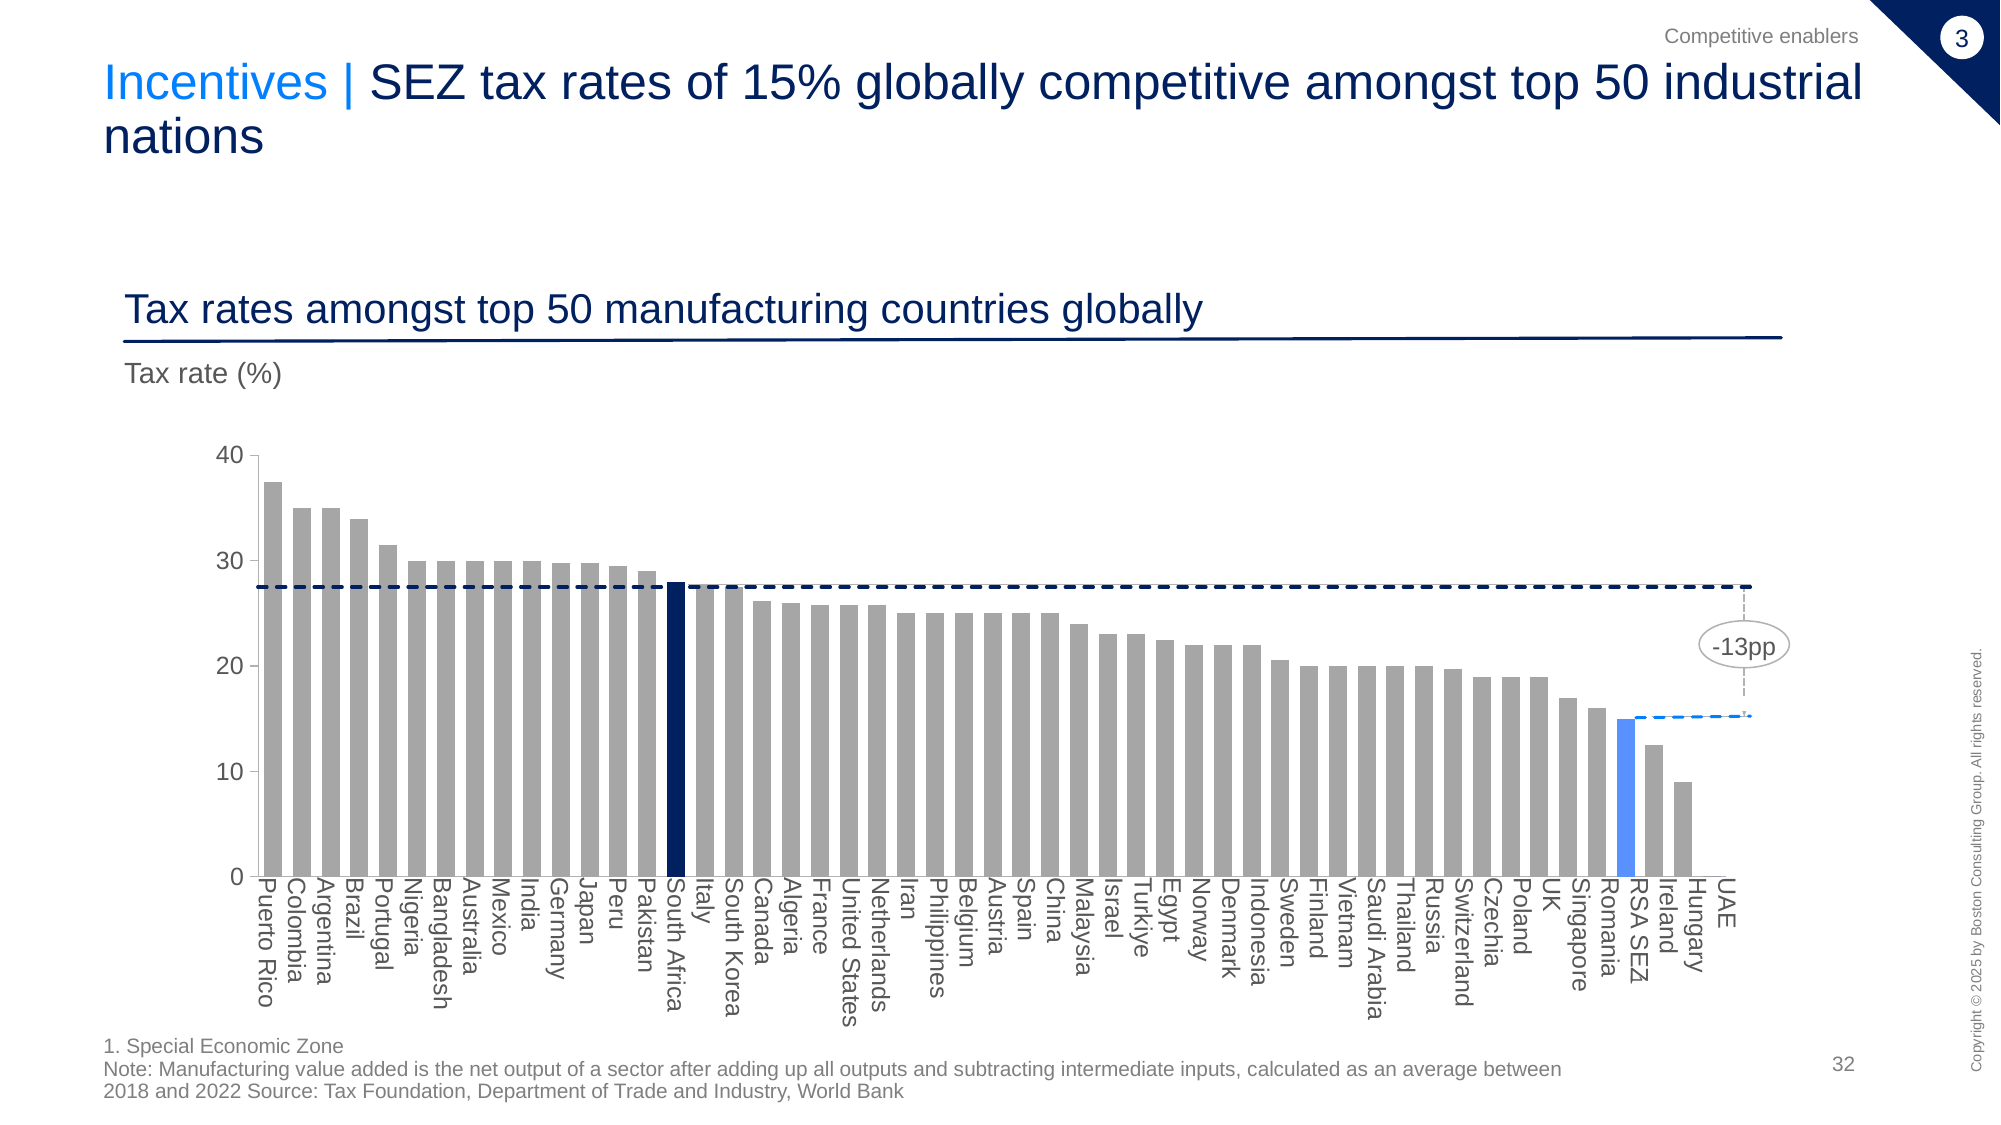

Competitive enablers
3
# Incentives | SEZ tax rates of 15% globally competitive amongst top 50 industrial nations
Tax rates amongst top 50 manufacturing countries globally
Tax rate (%)
### Chart
| Category | Series1 |
|---|---|
| 1 | 37.5 |
| 2 | 35.0 |
| 3 | 35.0 |
| 4 | 34.0 |
| 5 | 31.5 |
| 6 | 30.0 |
| 7 | 30.0 |
| 8 | 30.0 |
| 9 | 30.0 |
| 10 | 30.0 |
| 11 | 29.83 |
| 12 | 29.74 |
| 13 | 29.5 |
| 14 | 29.0 |
| 15 | 28.0 |
| 16 | 27.81 |
| 17 | 27.5 |
| 18 | 26.21 |
| 19 | 26.0 |
| 20 | 25.825 |
| 21 | 25.808 |
| 22 | 25.8 |
| 23 | 25.0 |
| 24 | 25.0 |
| 25 | 25.0 |
| 26 | 25.0 |
| 27 | 25.0 |
| 28 | 25.0 |
| 29 | 24.0 |
| 30 | 23.0 |
| 31 | 23.0 |
| 32 | 22.5 |
| 33 | 22.0 |
| 34 | 22.0 |
| 35 | 22.0 |
| 36 | 20.6 |
| 37 | 20.0 |
| 38 | 20.0 |
| 39 | 20.0 |
| 40 | 20.0 |
| 41 | 20.0 |
| 42 | 19.699 |
| 43 | 19.0 |
| 44 | 19.0 |
| 45 | 19.0 |
| 46 | 17.0 |
| 47 | 16.0 |
| 48 | 15.0 |
| 49 | 12.5 |
| 50 | 9.0 |
| 51 | 0.0 |
-13pp
Puerto Rico
Colombia
Argentina
Brazil
Portugal
Nigeria
Bangladesh
Australia
Mexico
India
Germany
Japan
Peru
Pakistan
South Africa
Italy
South Korea
Canada
Algeria
France
United States
Netherlands
Iran
Philippines
Belgium
Austria
Spain
China
Malaysia
Israel
Turkiye
Egypt
Norway
Denmark
Indonesia
Sweden
Finland
Vietnam
Saudi Arabia
Thailand
Russia
Switzerland
Czechia
Poland
UK
Singapore
Romania
RSA SEZ1
Ireland
Hungary
UAE
1. Special Economic Zone
Note: Manufacturing value added is the net output of a sector after adding up all outputs and subtracting intermediate inputs, calculated as an average between 2018 and 2022 Source: Tax Foundation, Department of Trade and Industry, World Bank